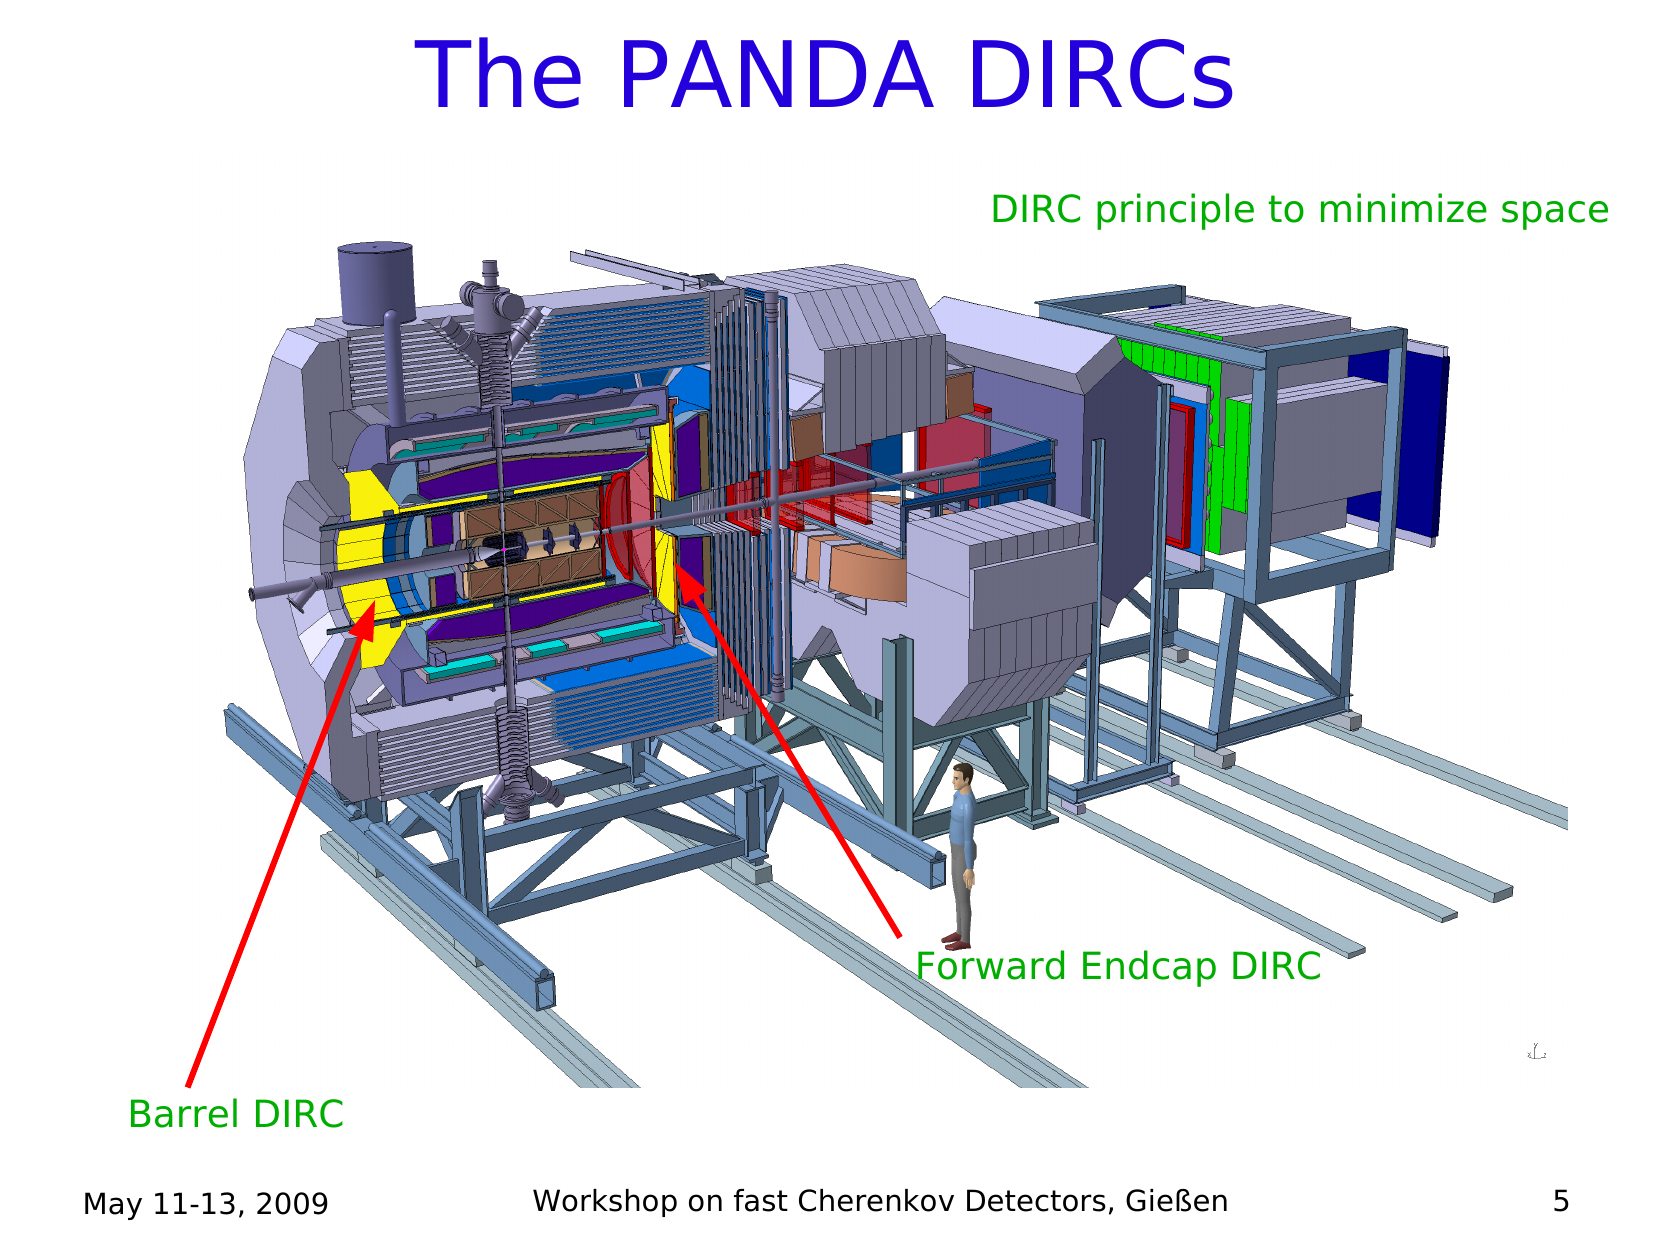

# The PANDA DIRCs
DIRC principle to minimize space
Forward Endcap DIRC
Barrel DIRC
Workshop on fast Cherenkov Detectors, Gießen
5
May 11-13, 2009